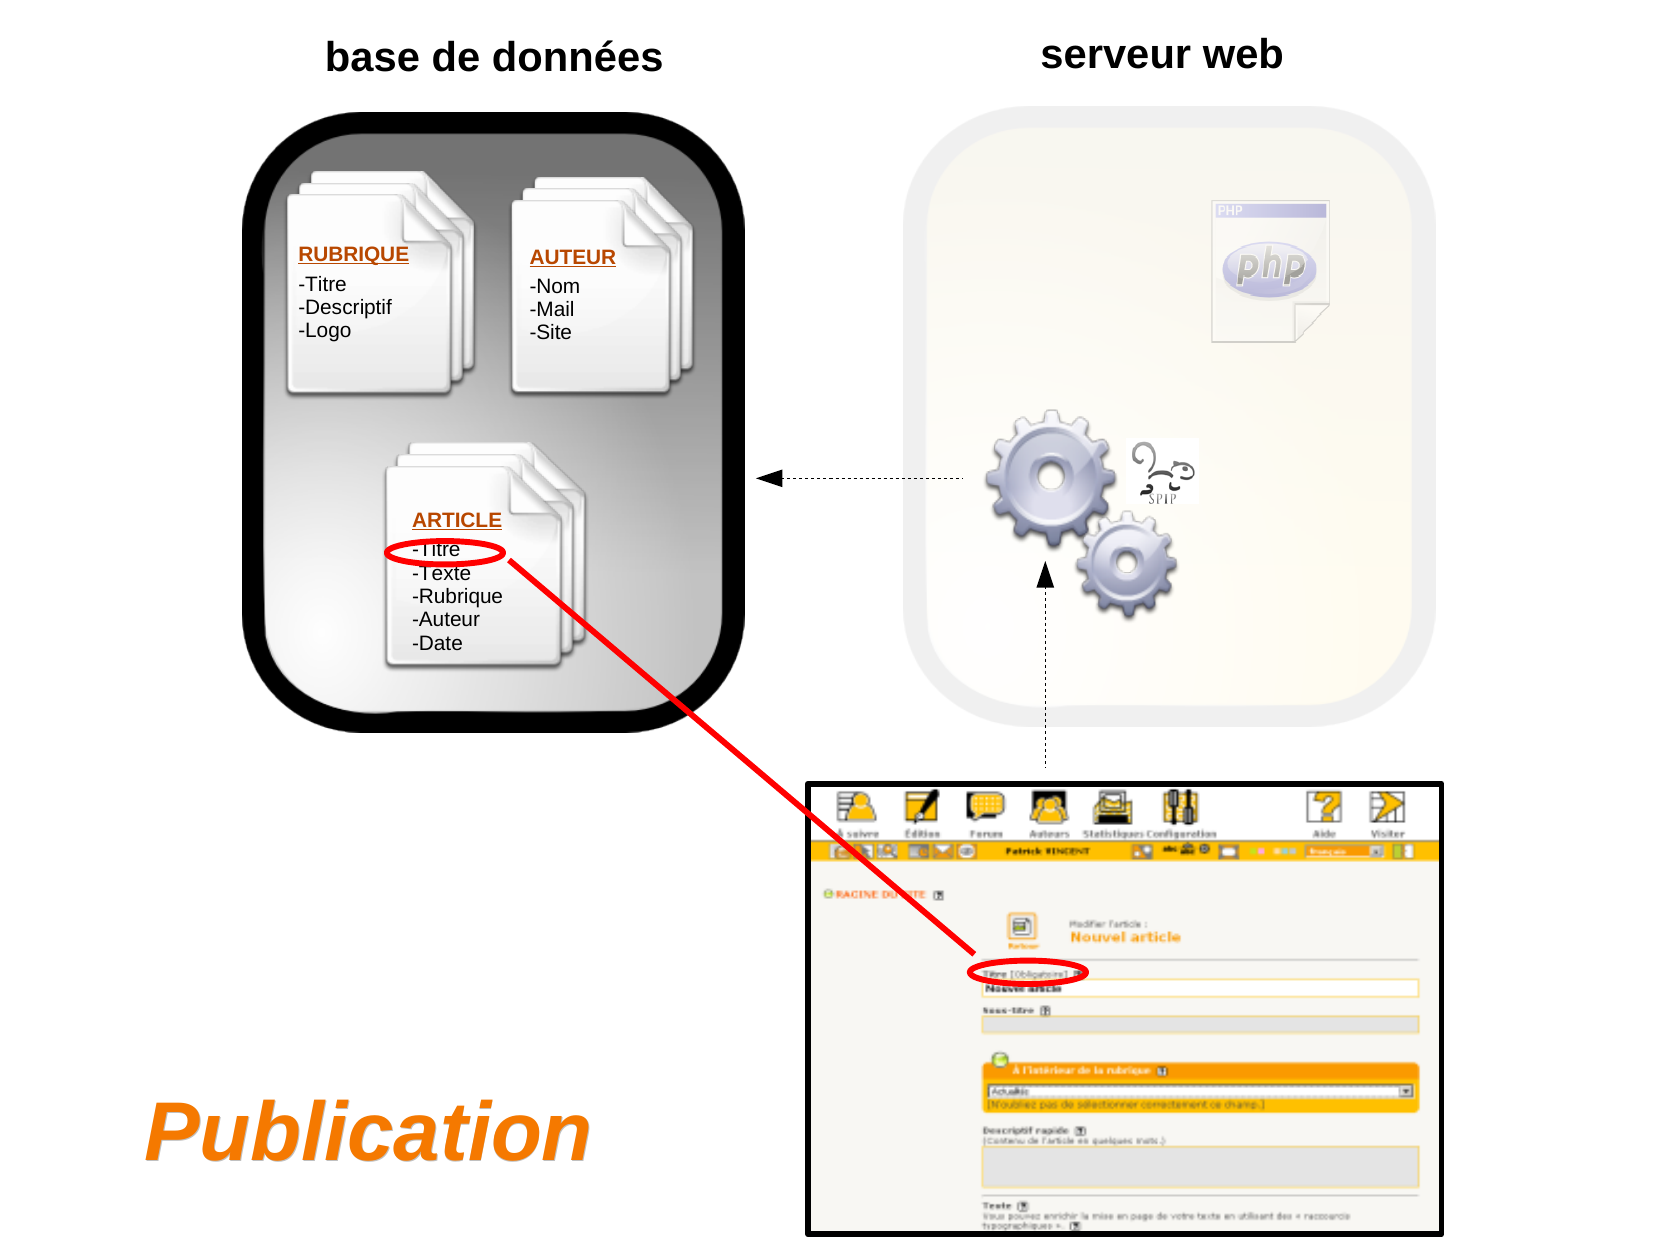

serveur web
base de données
RUBRIQUE
-Titre
-Descriptif
-Logo
AUTEUR
-Nom
-Mail
-Site
RUBRIQUE
-Titre
-Descriptif
-Logo
AUTEUR
-Nom
-Mail
-Site
RUBRIQUE
-Titre
-Descriptif
-Logo
AUTEUR
-Nom
-Mail
-Site
ARTICLE
-Titre
-Texte
-Rubrique
-Auteur
ARTICLE
-Titre
-Texte
-Rubrique
-Auteur
ARTICLE
-Titre
-Texte
-Rubrique
-Auteur
-Date
# Publication